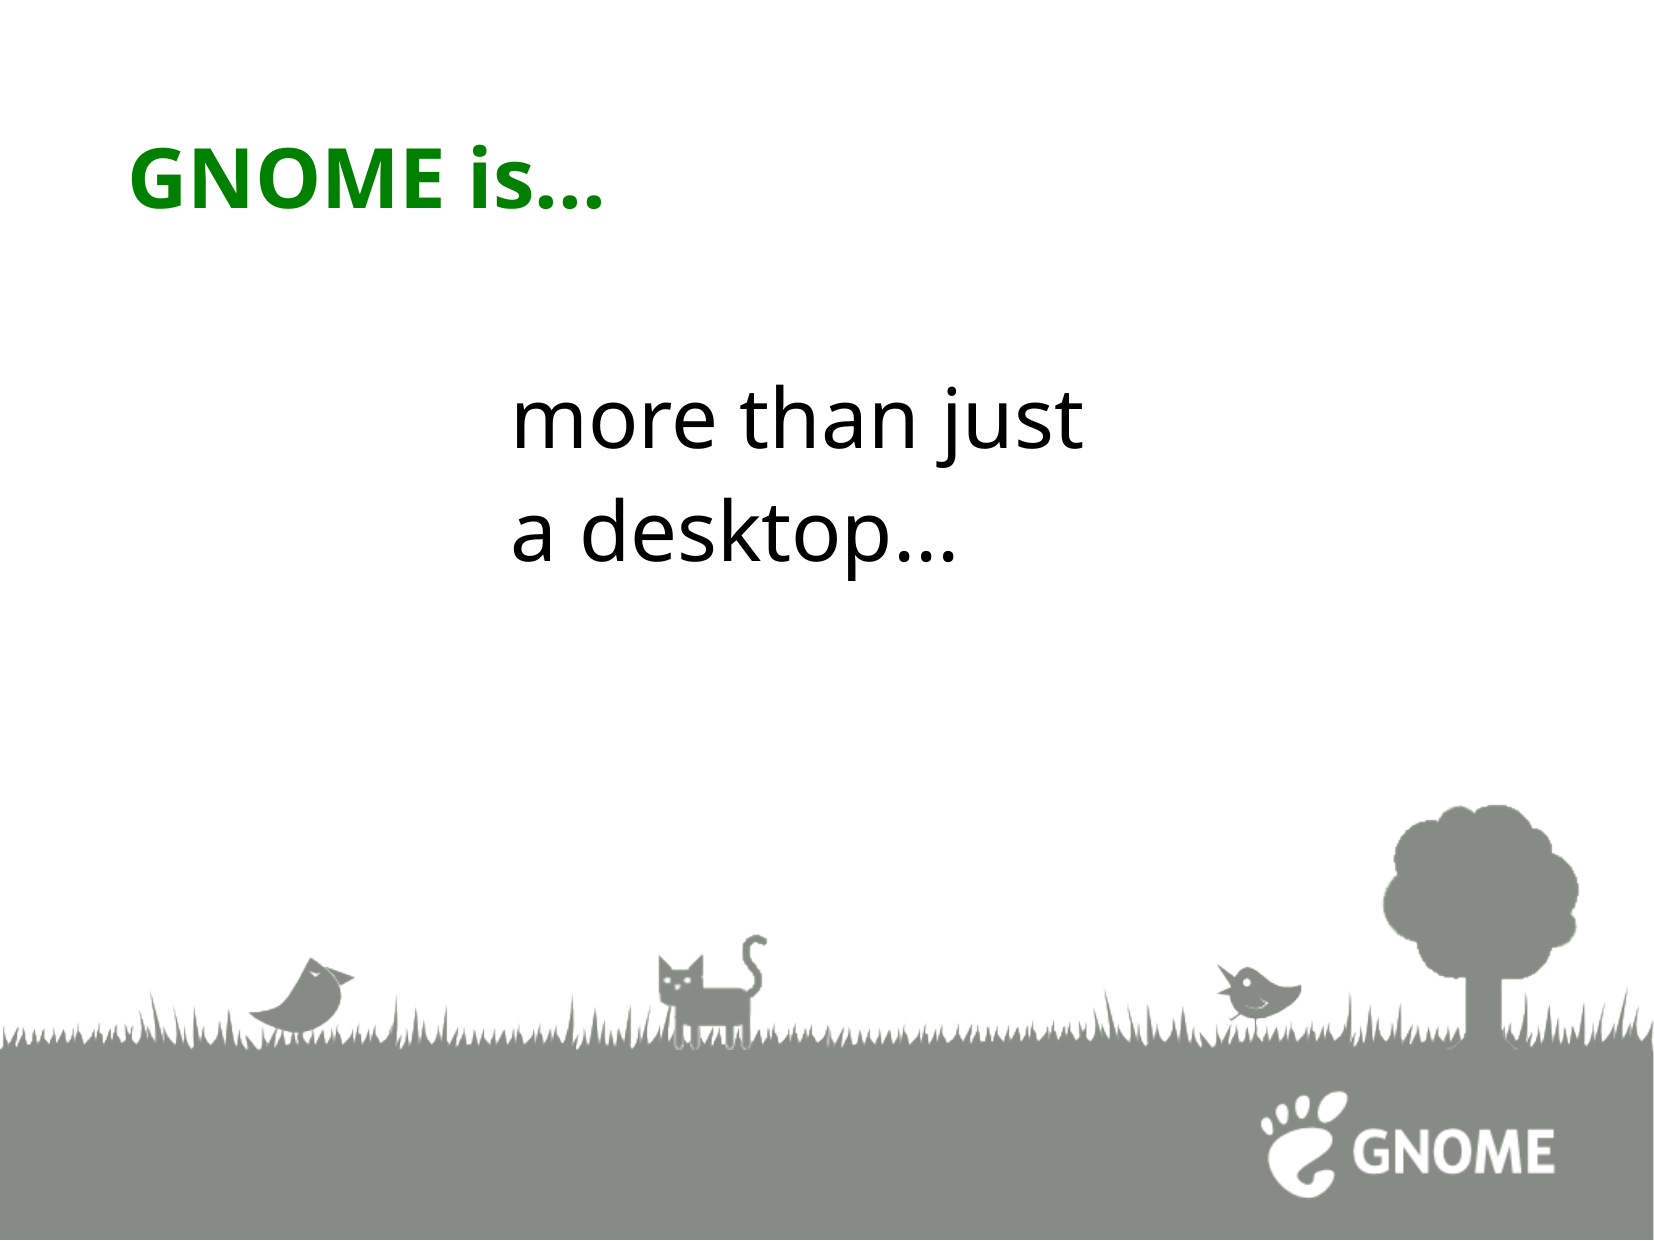

GNOME is...
more than just
a desktop...